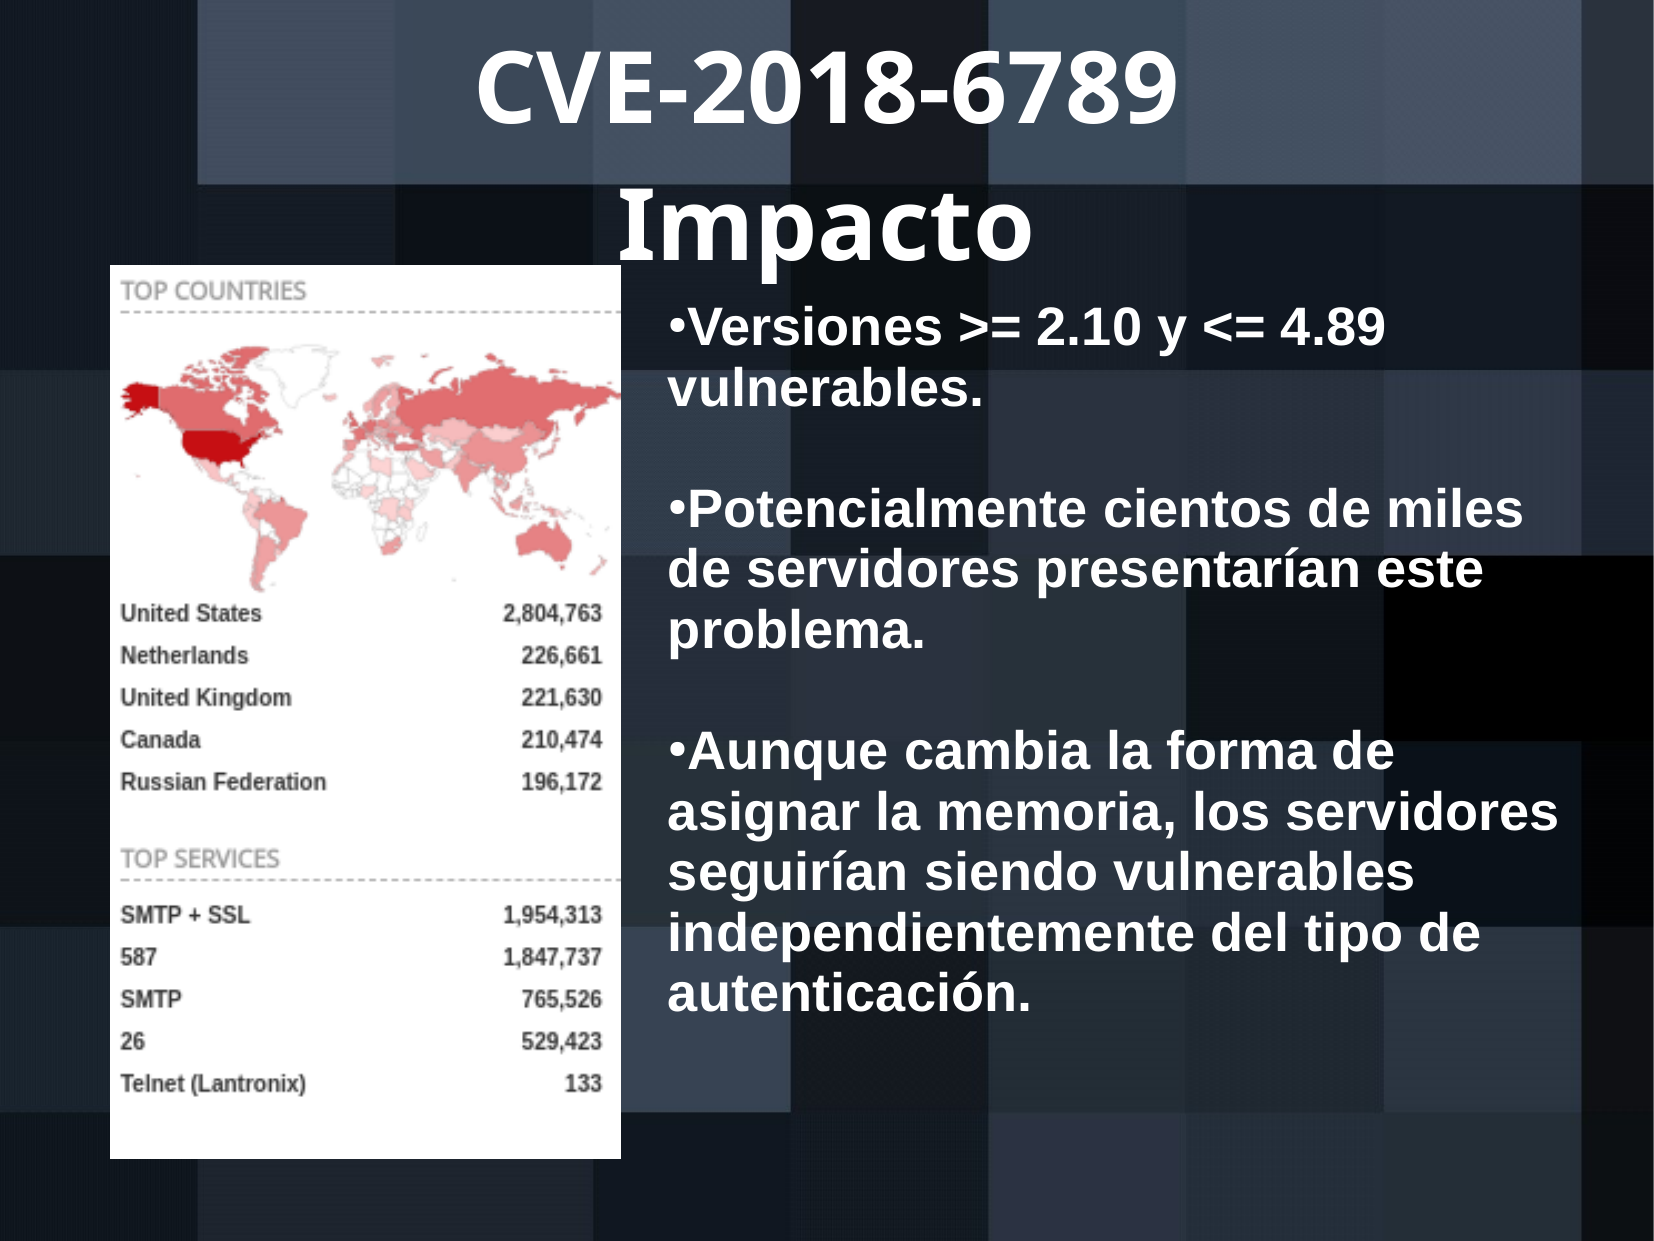

# CVE-2018-6789 Impacto
Versiones >= 2.10 y <= 4.89 vulnerables.
Potencialmente cientos de miles de servidores presentarían este problema.
Aunque cambia la forma de asignar la memoria, los servidores seguirían siendo vulnerables independientemente del tipo de autenticación.